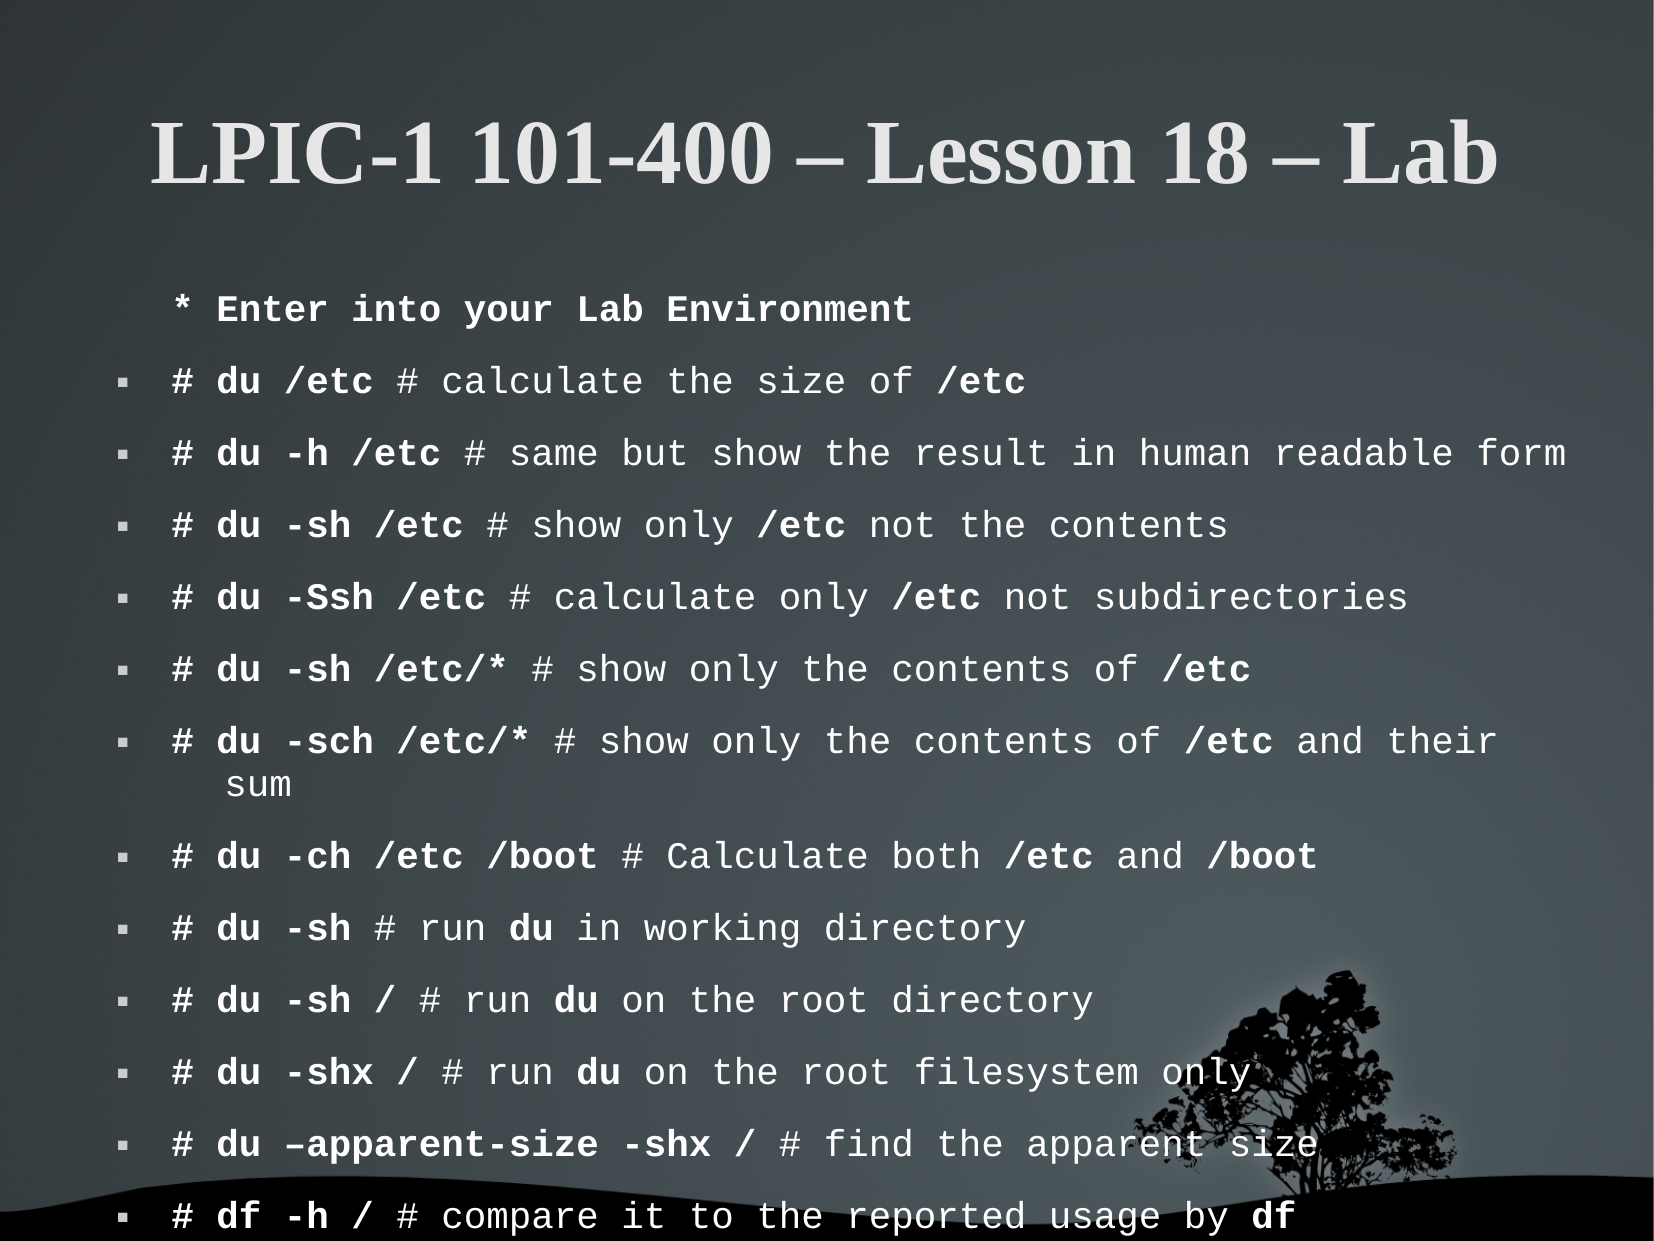

# LPIC-1 101-400 – Lesson 18 – Lab
* Enter into your Lab Environment
# du /etc # calculate the size of /etc
# du -h /etc # same but show the result in human readable form
# du -sh /etc # show only /etc not the contents
# du -Ssh /etc # calculate only /etc not subdirectories
# du -sh /etc/* # show only the contents of /etc
# du -sch /etc/* # show only the contents of /etc and their sum
# du -ch /etc /boot # Calculate both /etc and /boot
# du -sh # run du in working directory
# du -sh / # run du on the root directory
# du -shx / # run du on the root filesystem only
# du –apparent-size -shx / # find the apparent size
# df -h / # compare it to the reported usage by df
# du -h --max-depth=2 /usr # show the size of /usr contents up to 2 subdirectories deep